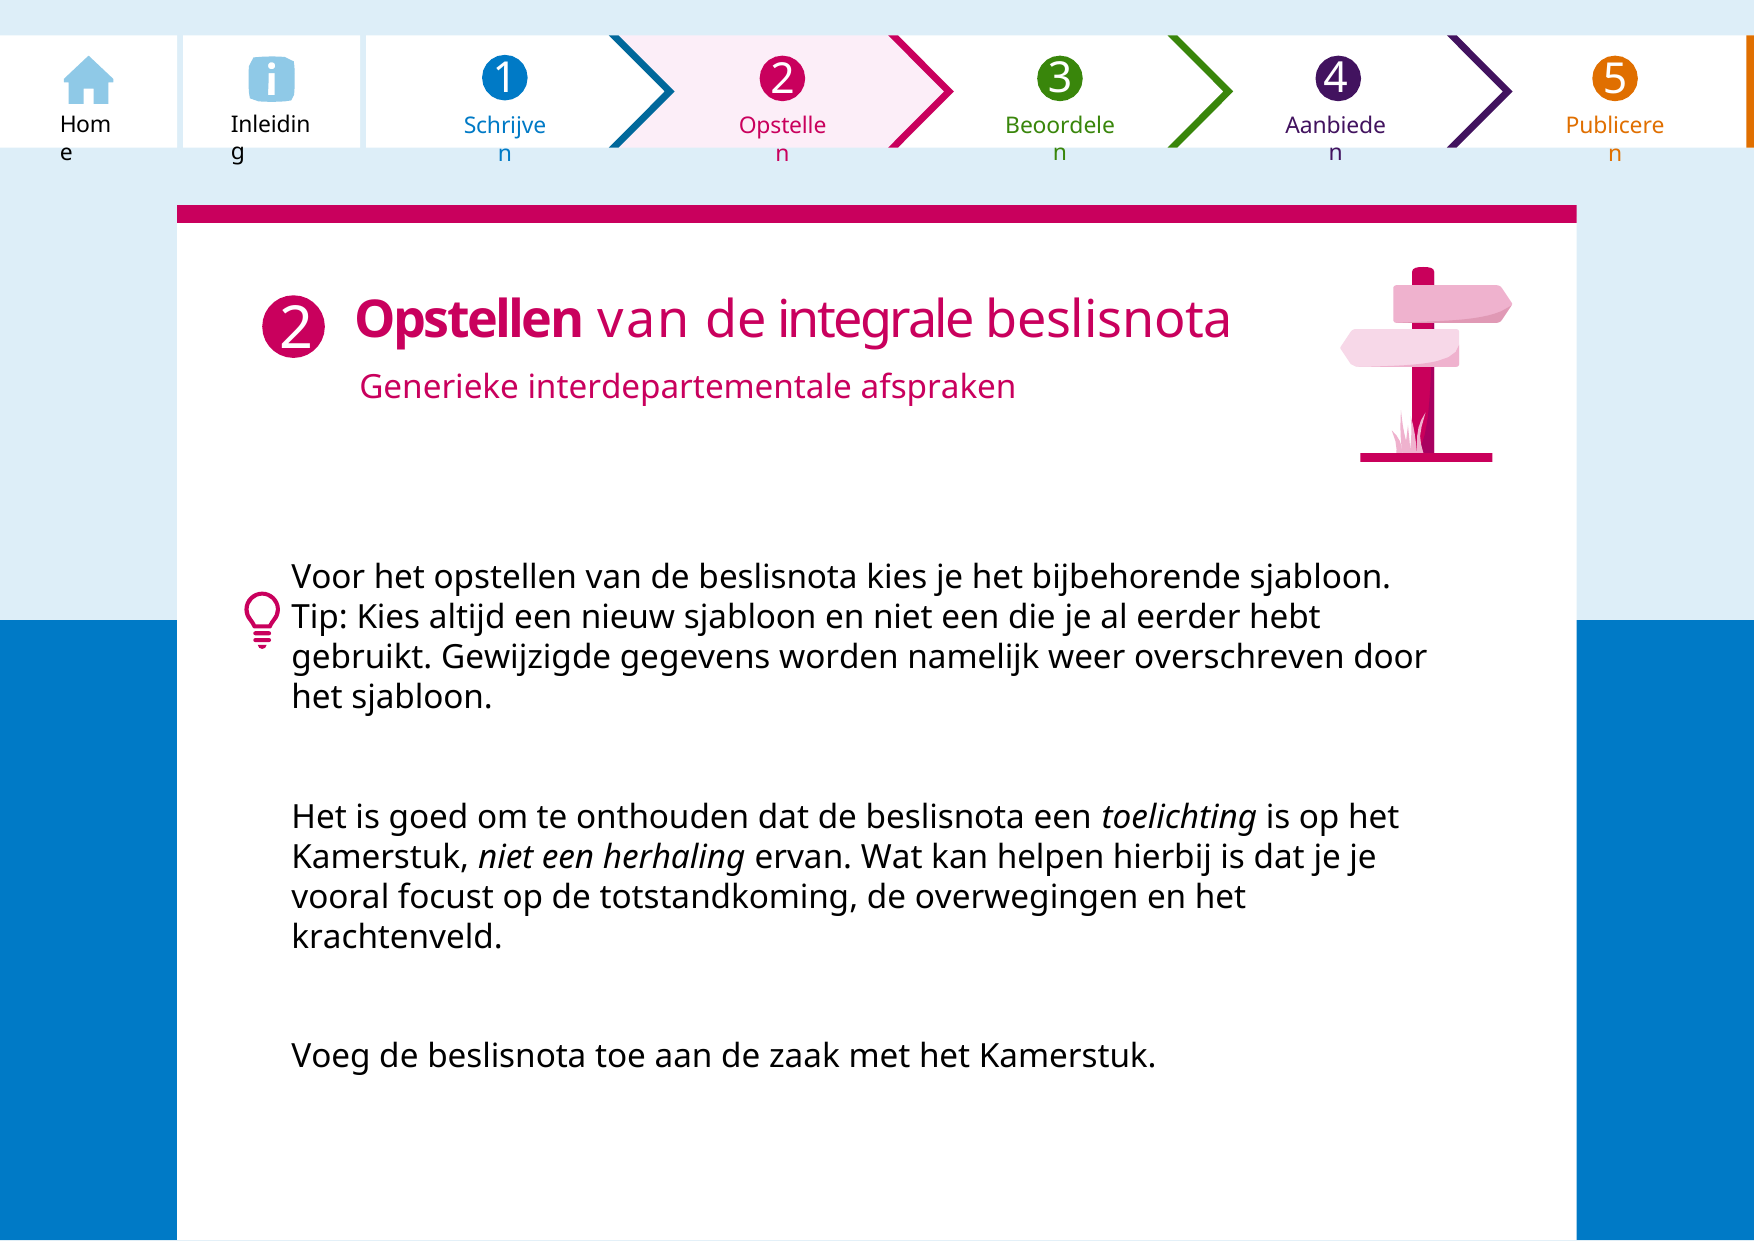

1
Schrijven
3
Beoordelen
4
Aanbieden
2
Opstellen
5
Publiceren
Inleiding
Home
Opstellen van de integrale beslisnota
2
Generieke interdepartementale afspraken
Voor het opstellen van de beslisnota kies je het bijbehorende sjabloon.
Tip: Kies altijd een nieuw sjabloon en niet een die je al eerder hebt gebruikt. Gewijzigde gegevens worden namelijk weer overschreven door het sjabloon.
Het is goed om te onthouden dat de beslisnota een toelichting is op het Kamerstuk, niet een herhaling ervan. Wat kan helpen hierbij is dat je je vooral focust op de totstandkoming, de overwegingen en het krachtenveld.
Voeg de beslisnota toe aan de zaak met het Kamerstuk.
< Vorige pagina
Volgende pagina >